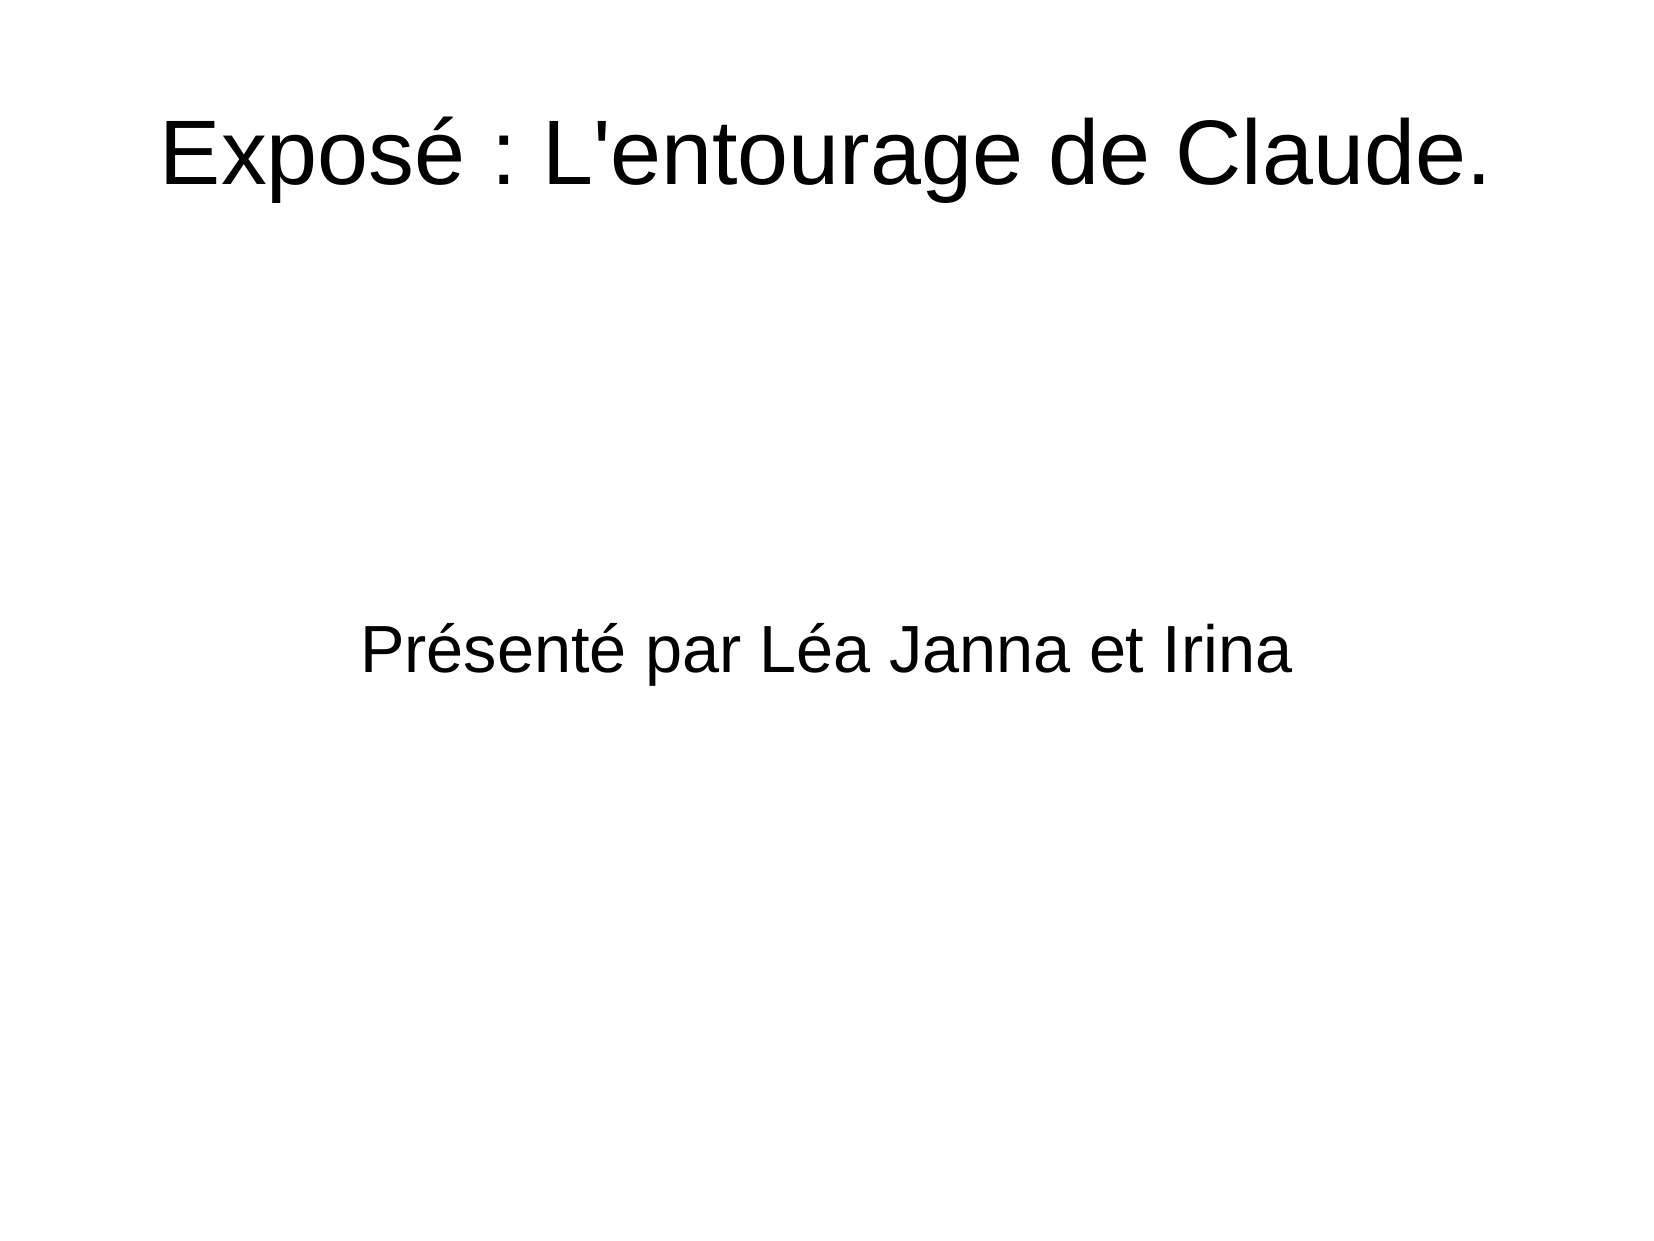

# Exposé : L'entourage de Claude.
Présenté par Léa Janna et Irina